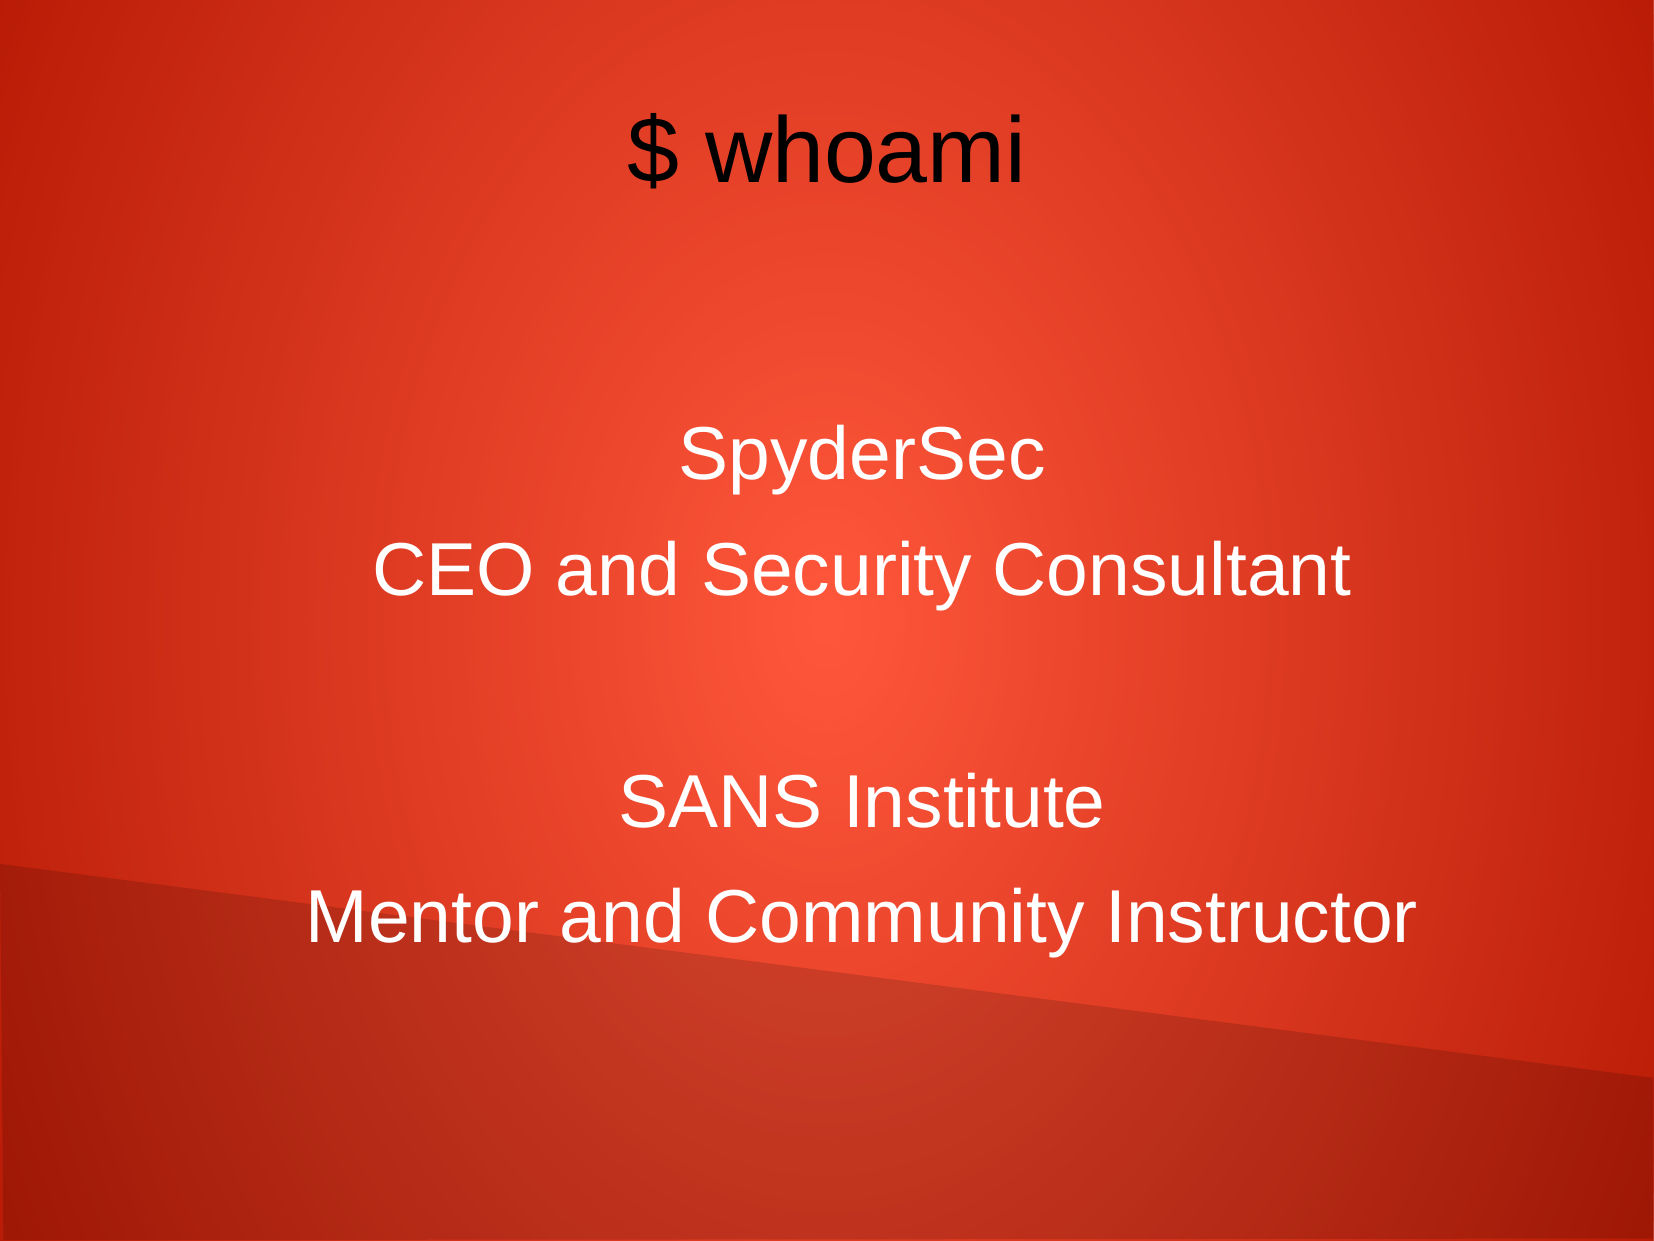

# $ whoami
SpyderSec
CEO and Security Consultant
SANS Institute
Mentor and Community Instructor